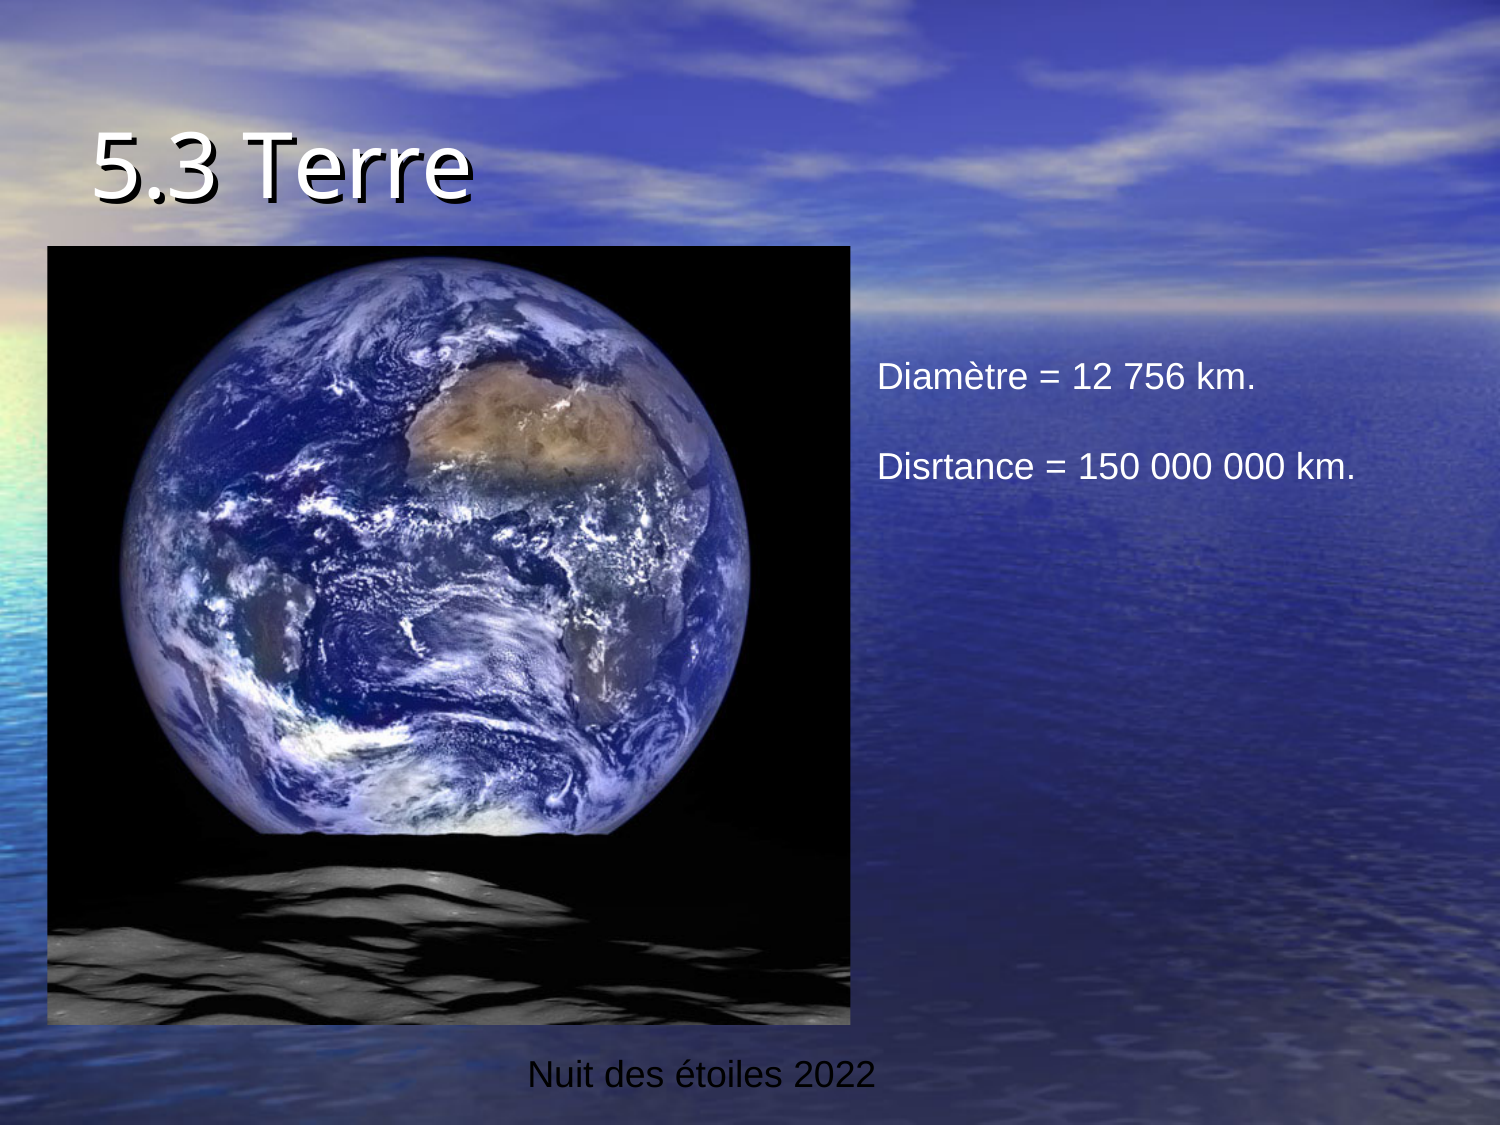

# 5.3 Terre
Diamètre = 12 756 km.
Disrtance = 150 000 000 km.
Nuit des étoiles 2022